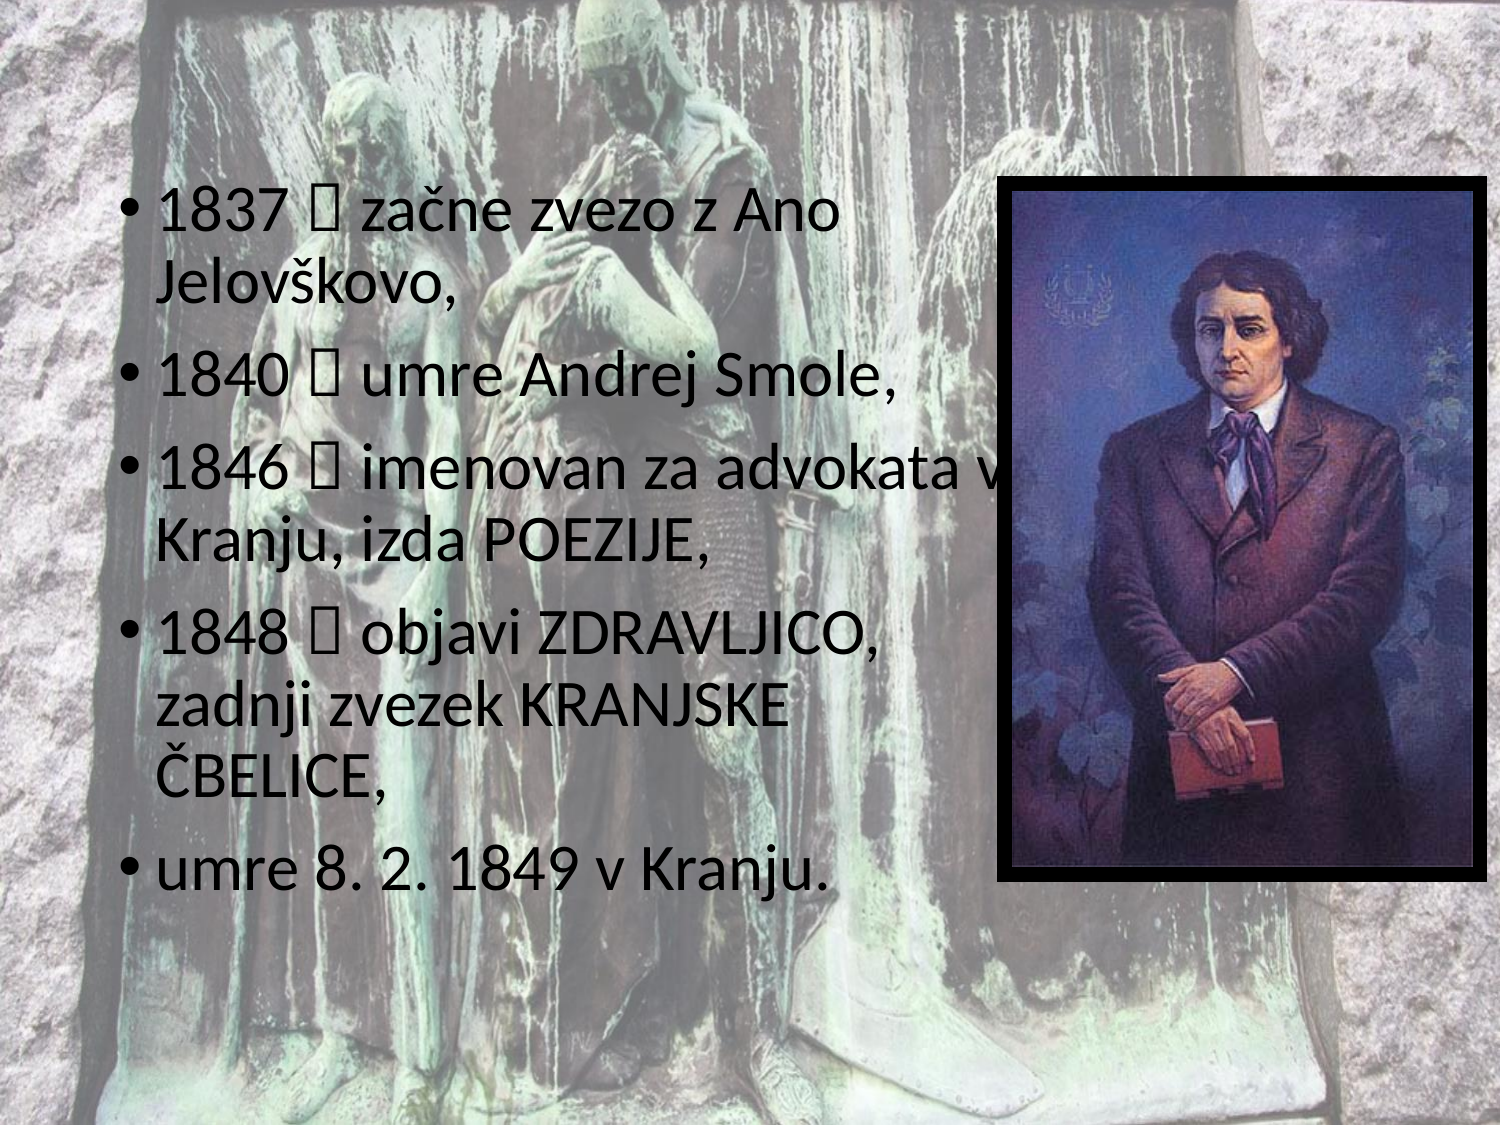

# 1837  začne zvezo z Ano Jelovškovo,
1840  umre Andrej Smole,
1846  imenovan za advokata v Kranju, izda POEZIJE,
1848  objavi ZDRAVLJICO, zadnji zvezek KRANJSKE ČBELICE,
umre 8. 2. 1849 v Kranju.